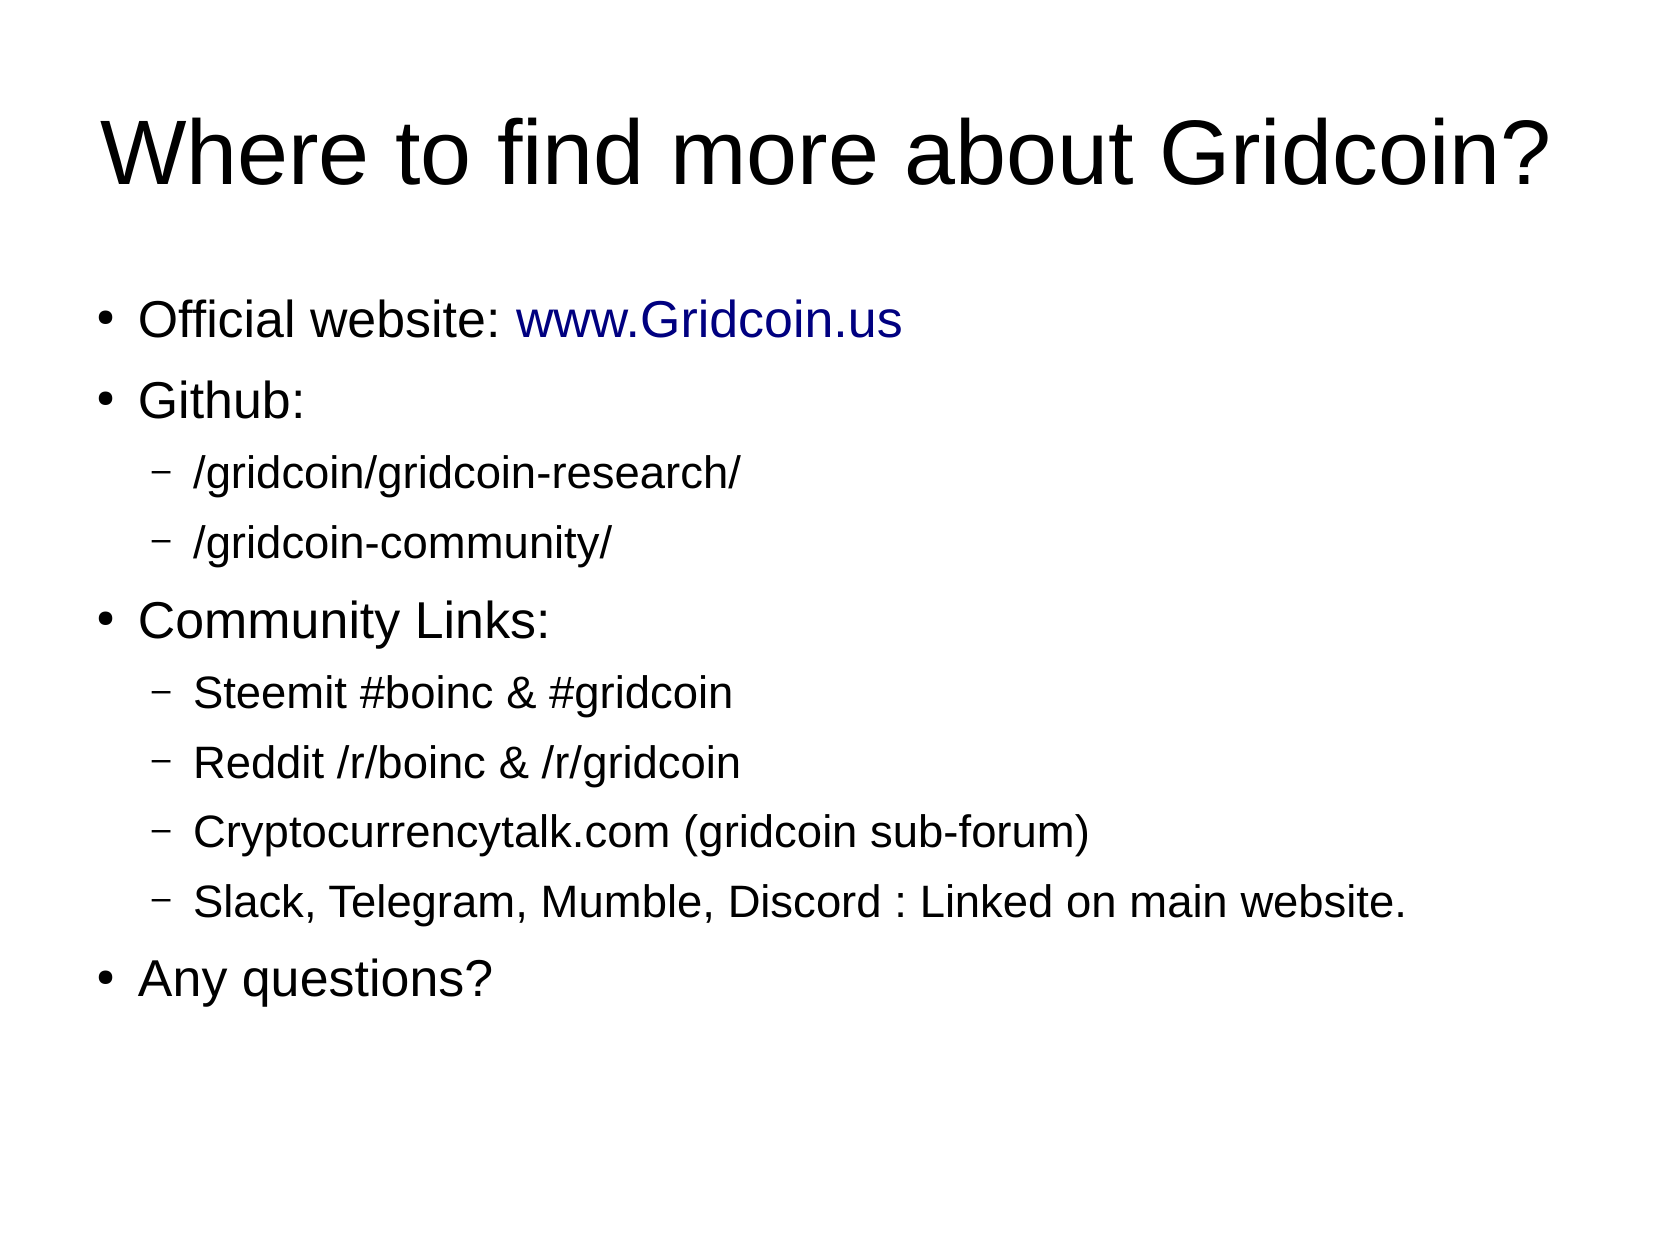

# Where to find more about Gridcoin?
Official website: www.Gridcoin.us
Github:
/gridcoin/gridcoin-research/
/gridcoin-community/
Community Links:
Steemit #boinc & #gridcoin
Reddit /r/boinc & /r/gridcoin
Cryptocurrencytalk.com (gridcoin sub-forum)
Slack, Telegram, Mumble, Discord : Linked on main website.
Any questions?